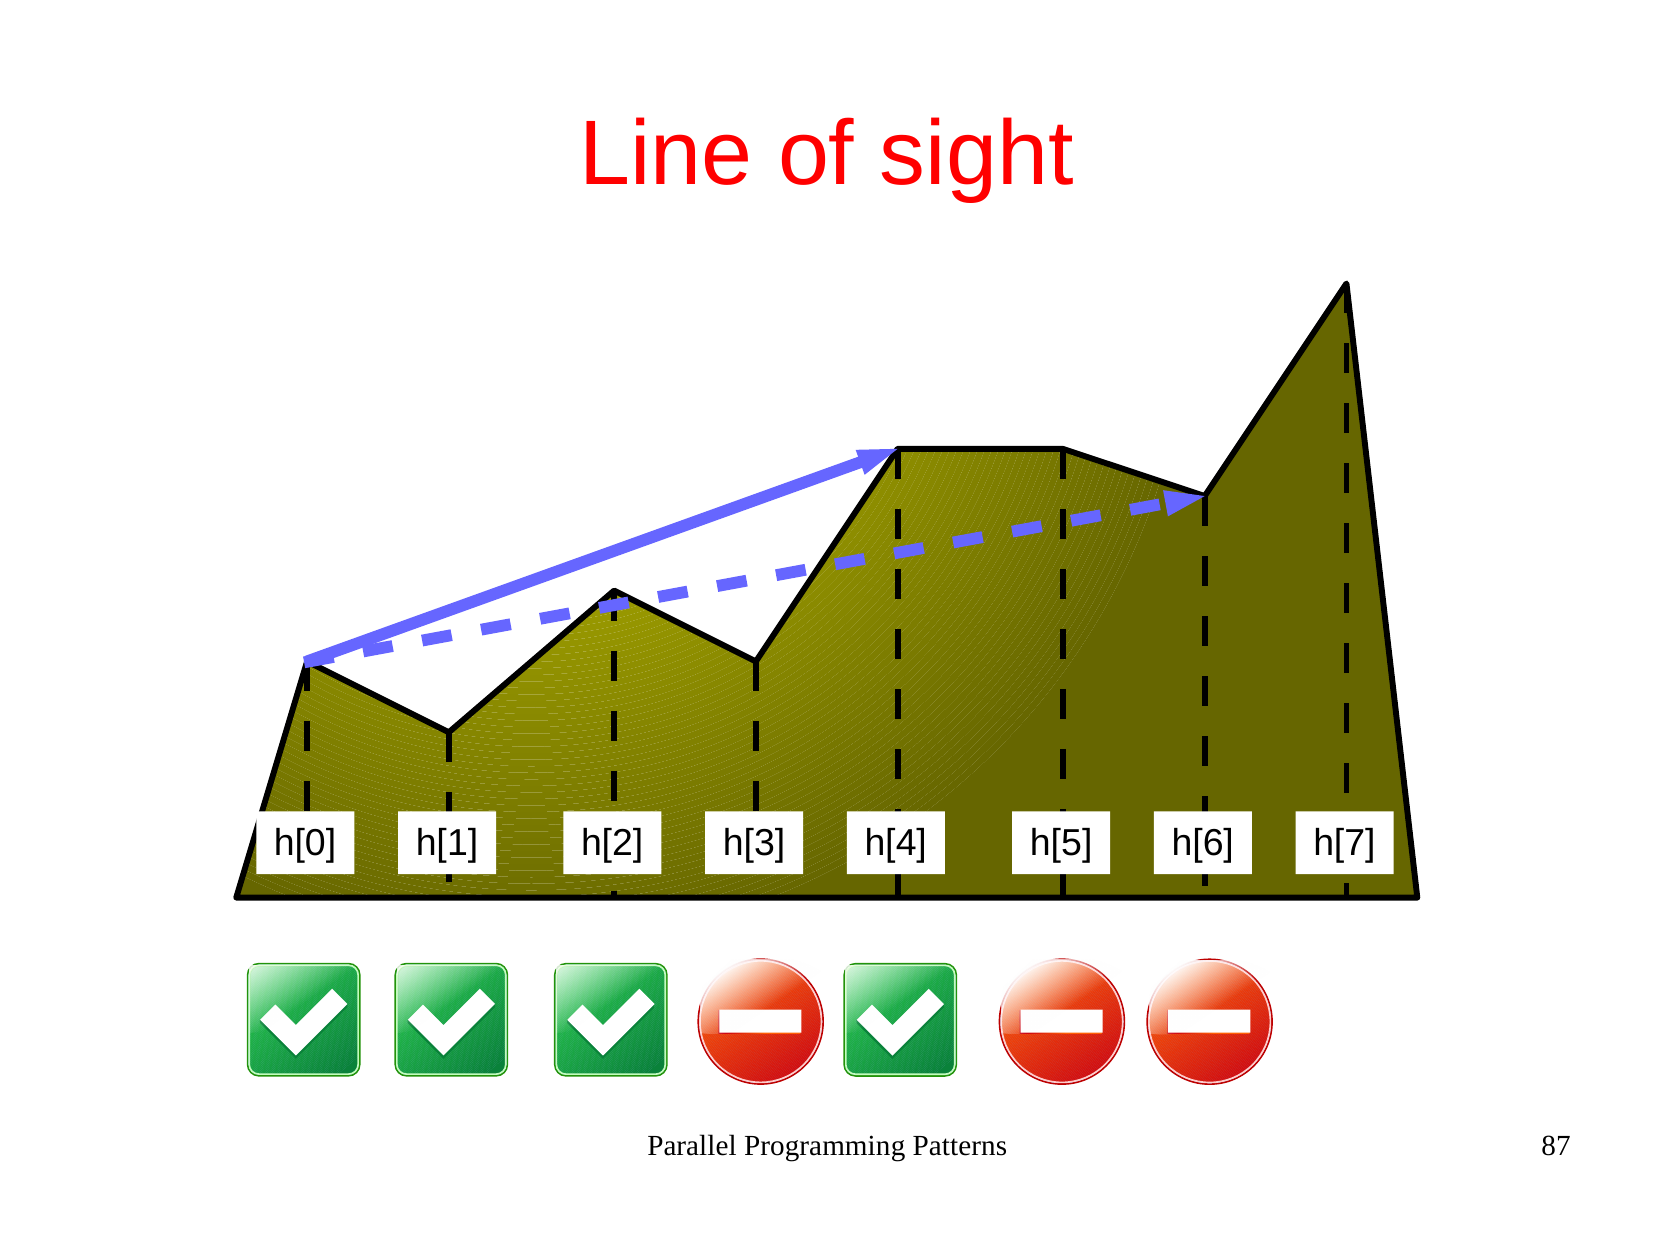

# Line of sight
h[0]
h[1]
h[2]
h[3]
h[4]
h[5]
h[6]
h[7]
Parallel Programming Patterns
87